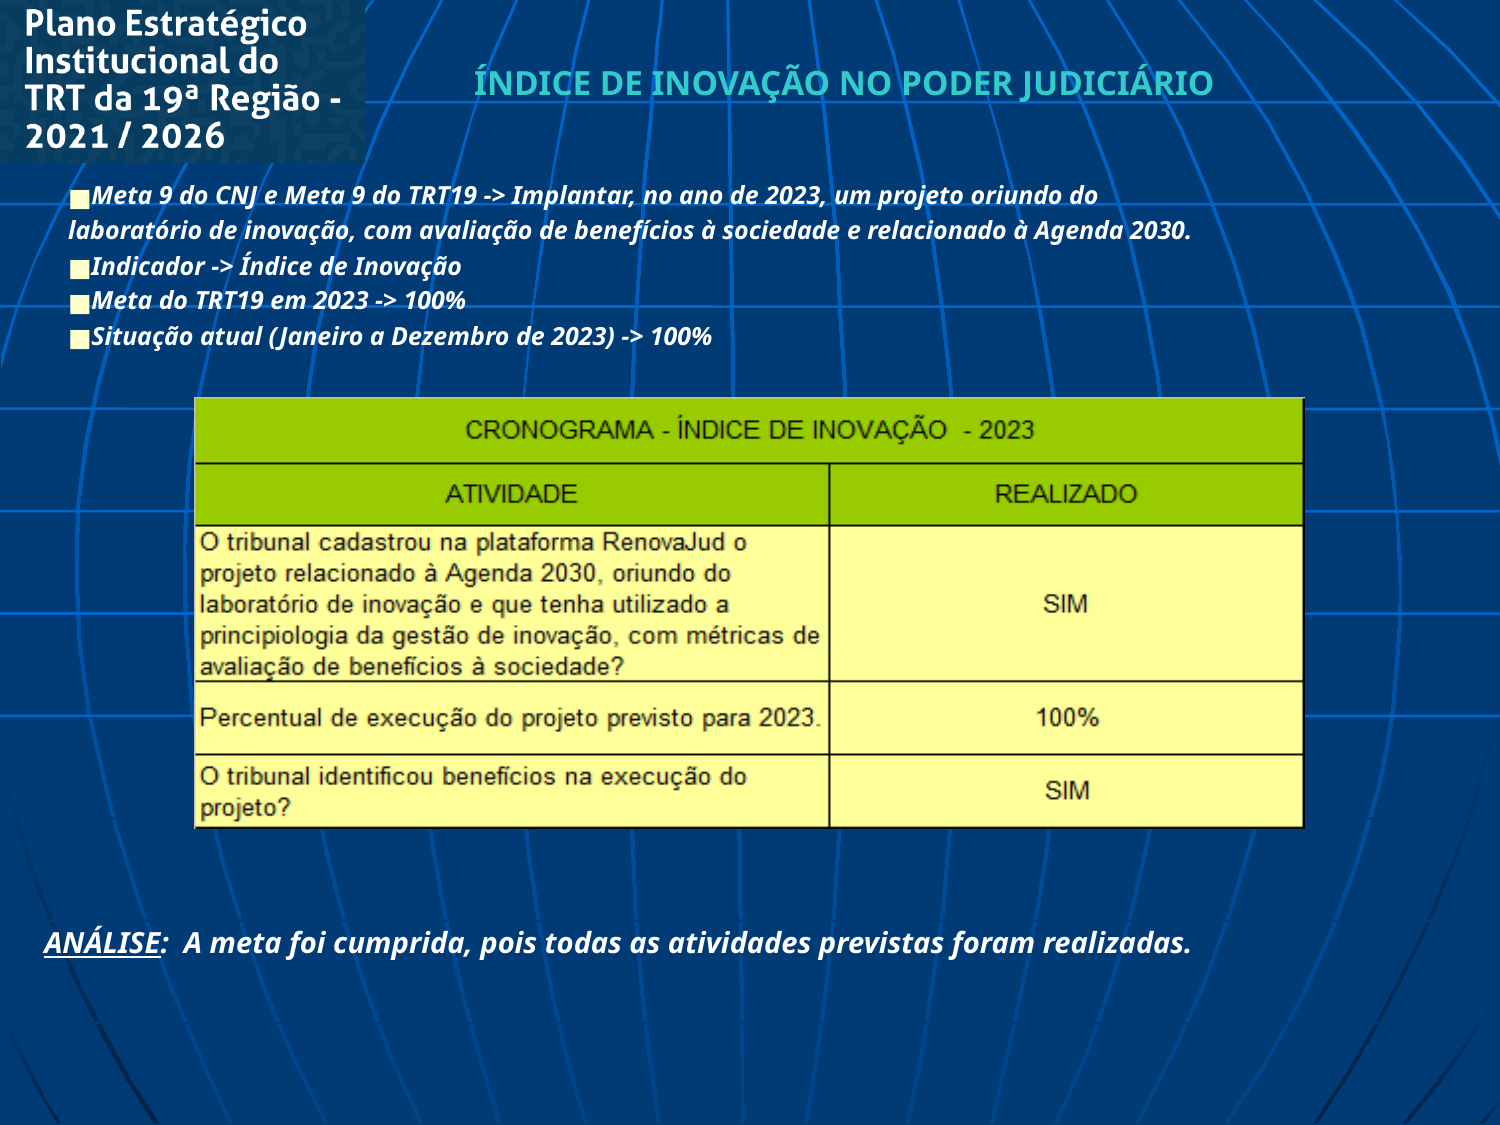

ÍNDICE DE INOVAÇÃO NO PODER JUDICIÁRIO
Meta 9 do CNJ e Meta 9 do TRT19 -> Implantar, no ano de 2023, um projeto oriundo do
laboratório de inovação, com avaliação de benefícios à sociedade e relacionado à Agenda 2030.
Indicador -> Índice de Inovação
Meta do TRT19 em 2023 -> 100%
Situação atual (Janeiro a Dezembro de 2023) -> 100%
ANÁLISE: A meta foi cumprida, pois todas as atividades previstas foram realizadas.